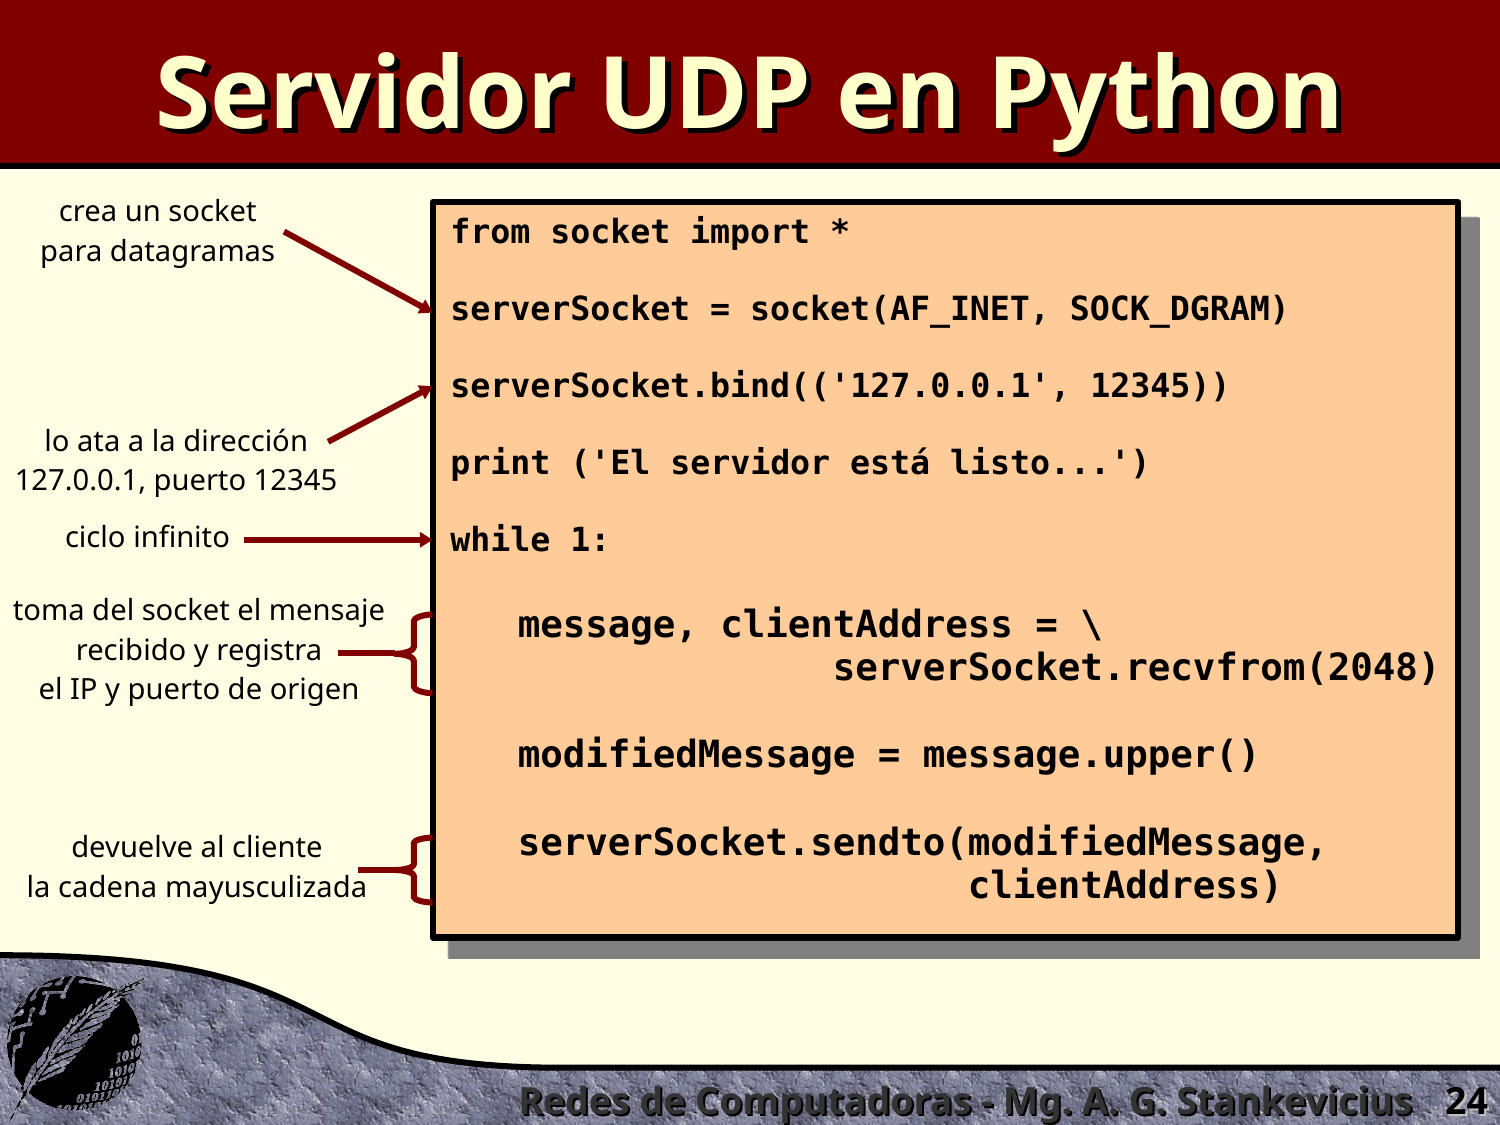

# Servidor UDP en Python
crea un socket
para datagramas
from socket import *
serverSocket = socket(AF_INET, SOCK_DGRAM)
serverSocket.bind(('127.0.0.1', 12345))
print ('El servidor está listo...')
while 1:
 message, clientAddress = \
 serverSocket.recvfrom(2048)
 modifiedMessage = message.upper()
 serverSocket.sendto(modifiedMessage,
 clientAddress)
lo ata a la dirección
127.0.0.1, puerto 12345
ciclo infinito
toma del socket el mensaje
recibido y registra
el IP y puerto de origen
devuelve al cliente
la cadena mayusculizada
24